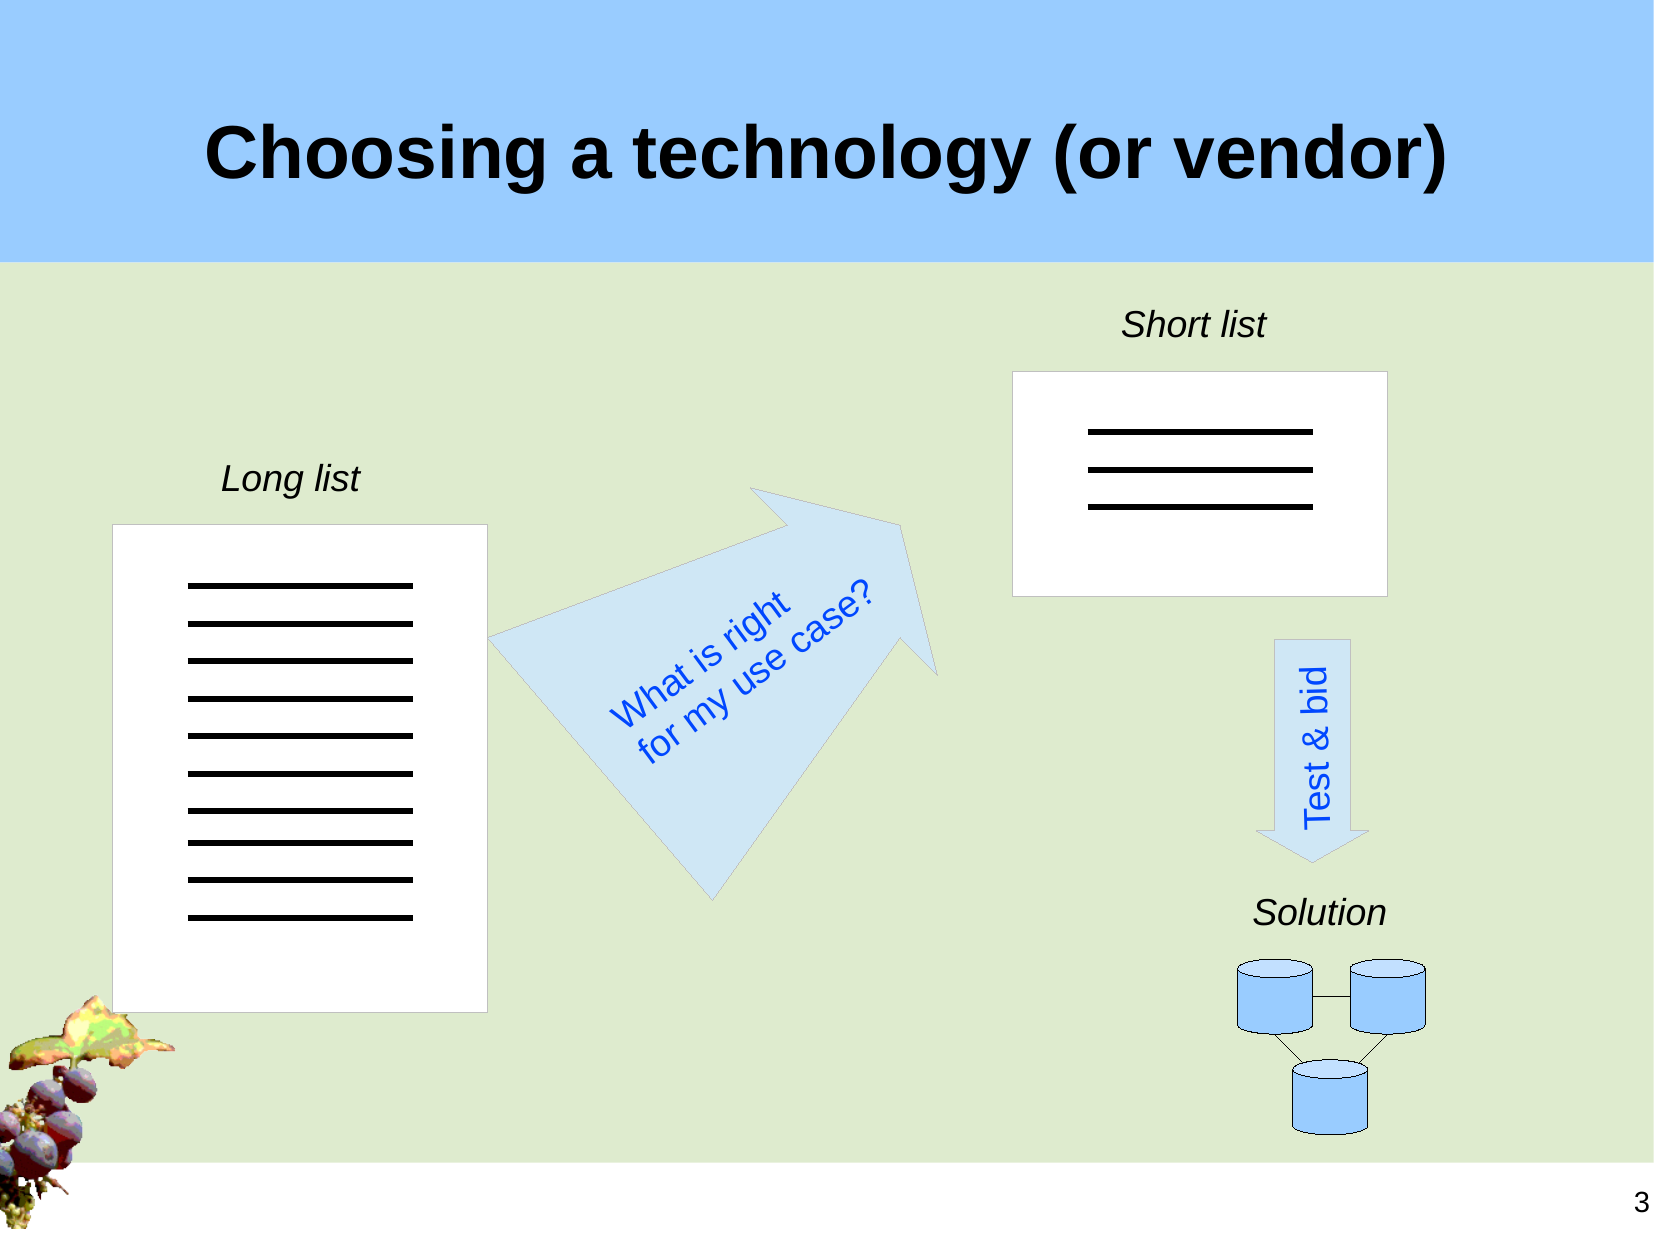

# Choosing a technology (or vendor)
Short list
Long list
What is right
for my use case?
Test & bid
Solution
3